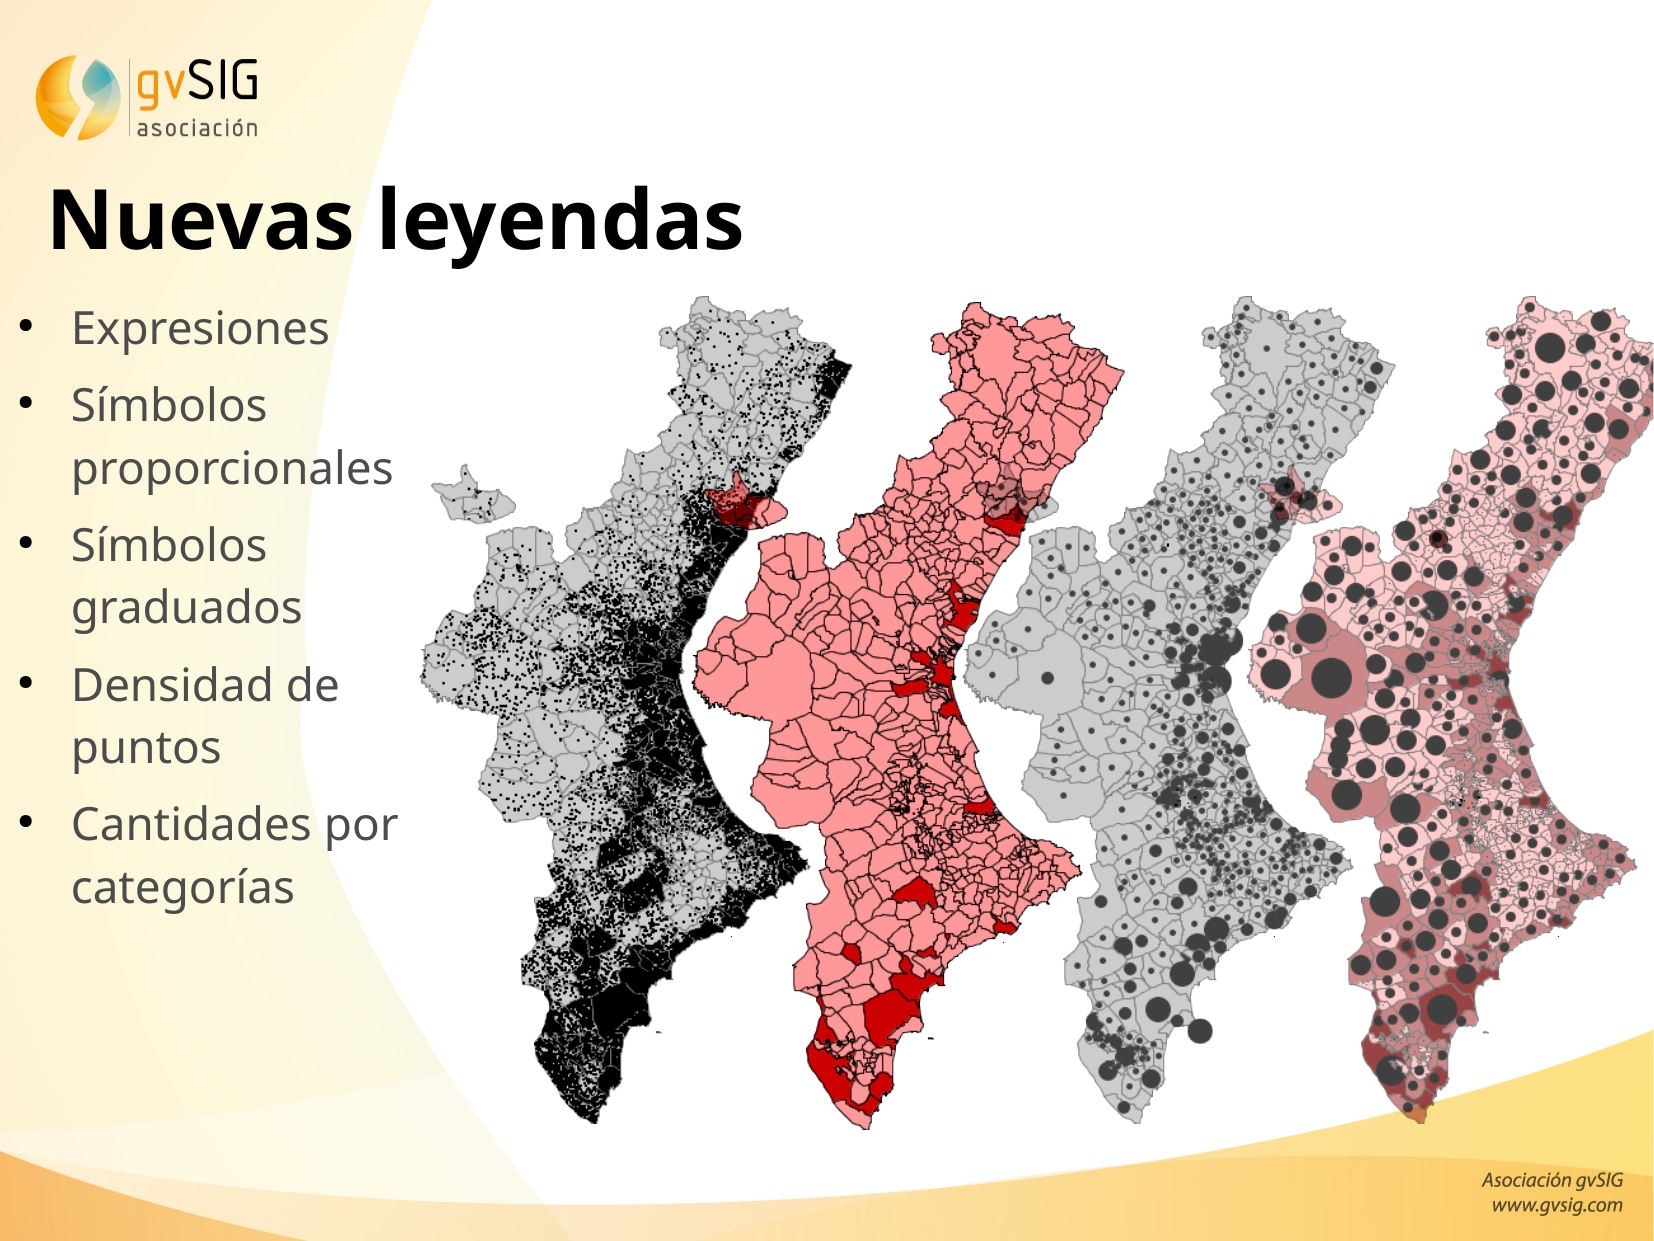

# Nuevas leyendas
Expresiones
Símbolos proporcionales
Símbolos graduados
Densidad de puntos
Cantidades por categorías